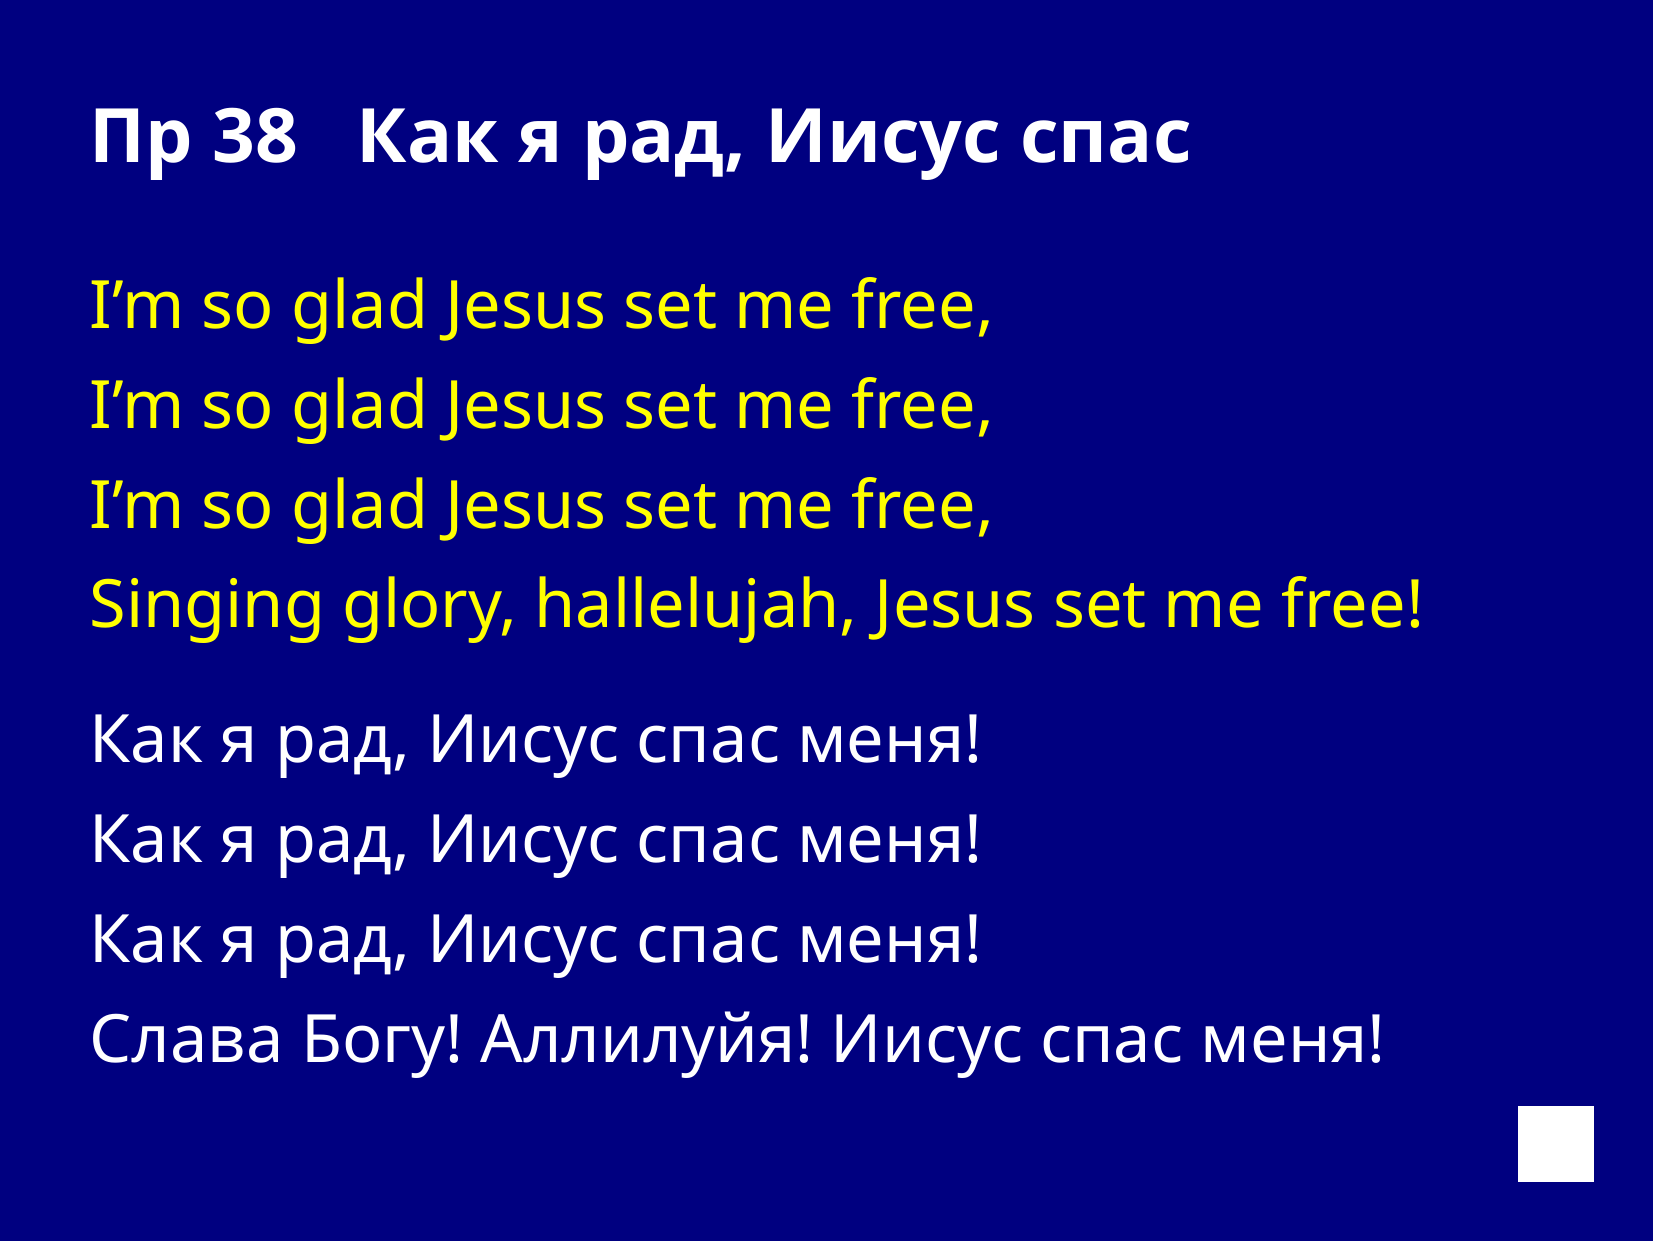

Пр 38 Как я рад, Иисус спас
I’m so glad Jesus set me free,
I’m so glad Jesus set me free,
I’m so glad Jesus set me free,
Singing glory, hallelujah, Jesus set me free!
Как я рад, Иисус спас меня!
Как я рад, Иисус спас меня!
Как я рад, Иисус спас меня!
Слава Богу! Аллилуйя! Иисус спас меня!